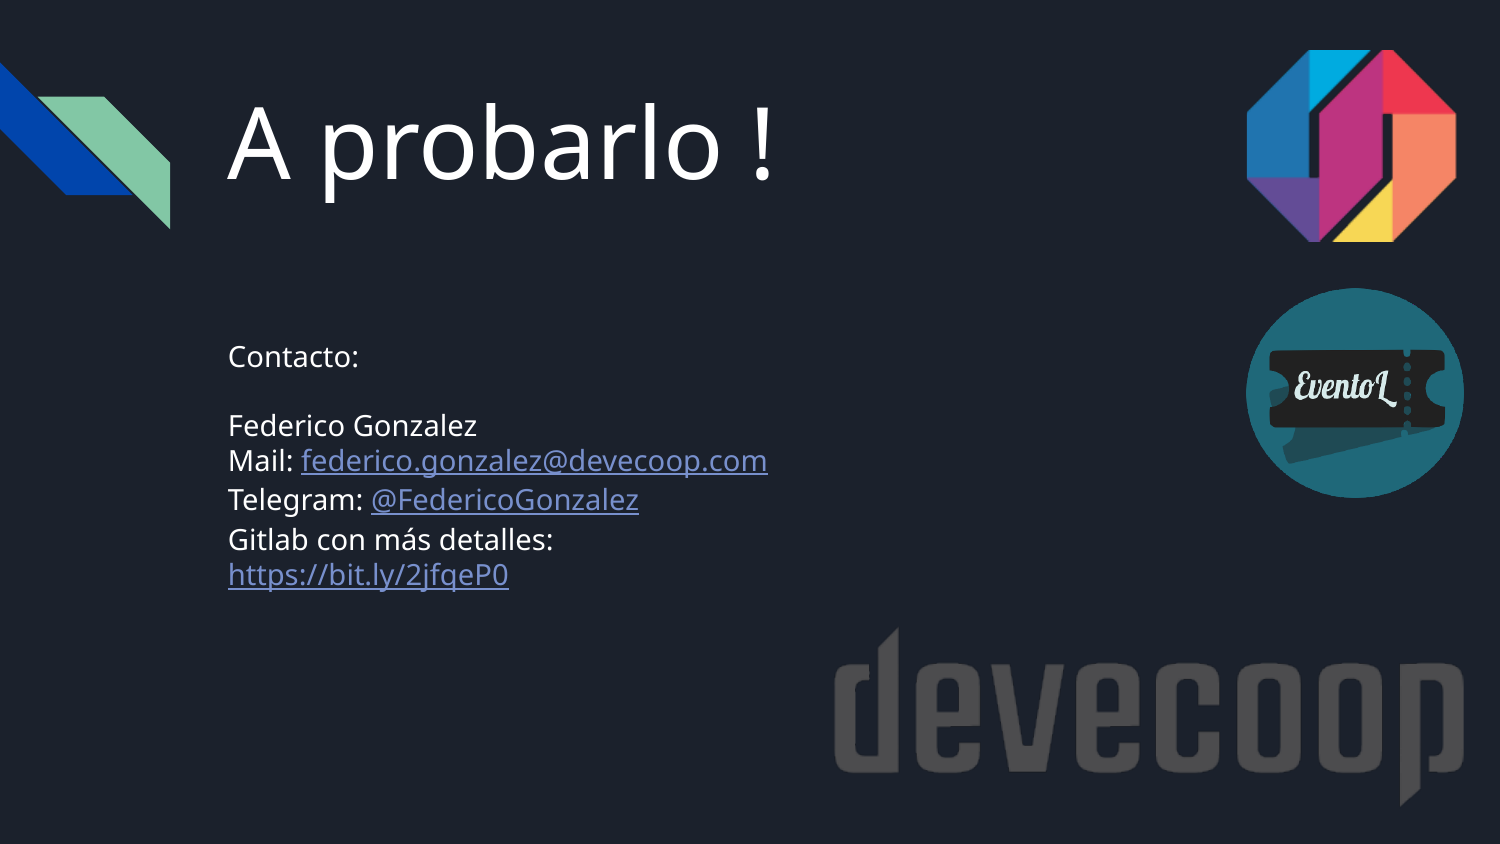

A probarlo !
# Contacto:
Federico Gonzalez
Mail: federico.gonzalez@devecoop.com
Telegram: @FedericoGonzalez
Gitlab con más detalles: https://bit.ly/2jfqeP0